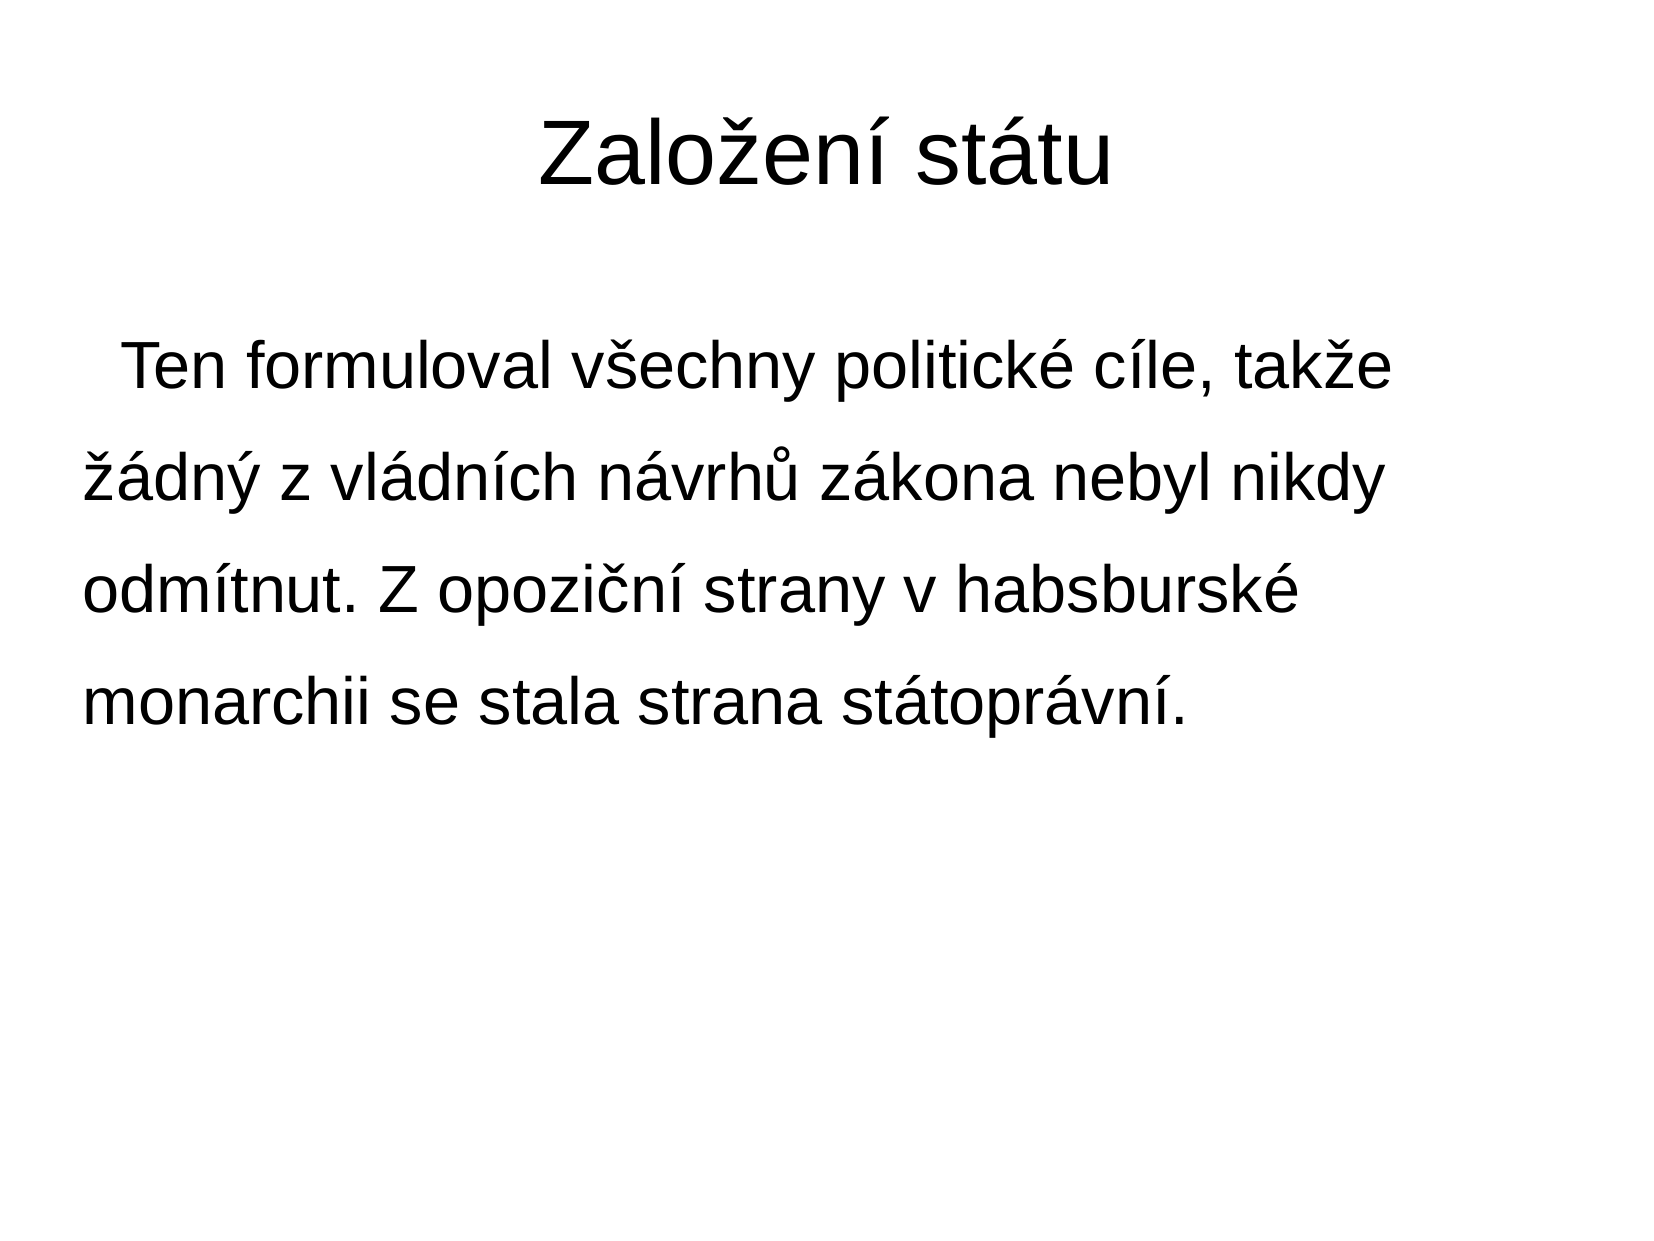

# Založení státu
Ten formuloval všechny politické cíle, takže žádný z vládních návrhů zákona nebyl nikdy odmítnut. Z opoziční strany v habsburské monarchii se stala strana státoprávní.